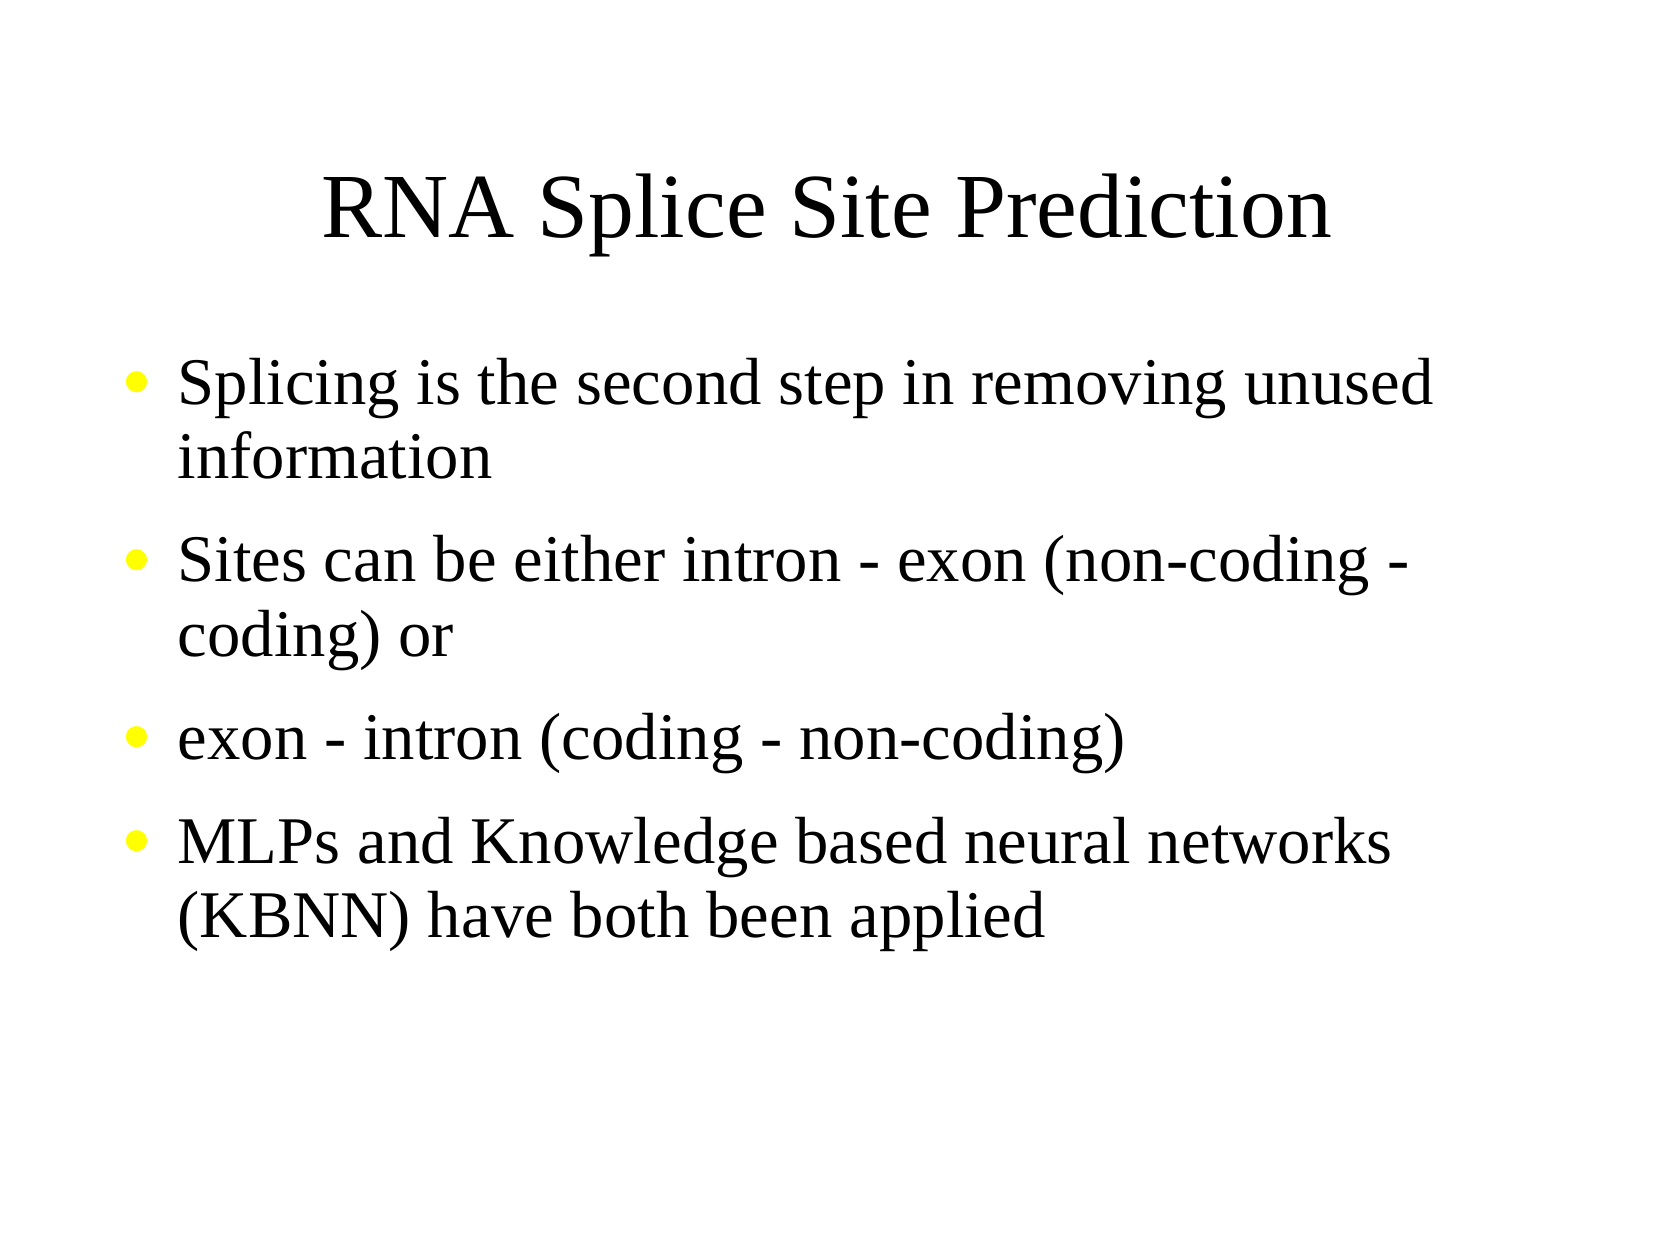

# RNA Splice Site Prediction
Splicing is the second step in removing unused information
Sites can be either intron - exon (non-coding - coding) or
exon - intron (coding - non-coding)
MLPs and Knowledge based neural networks (KBNN) have both been applied